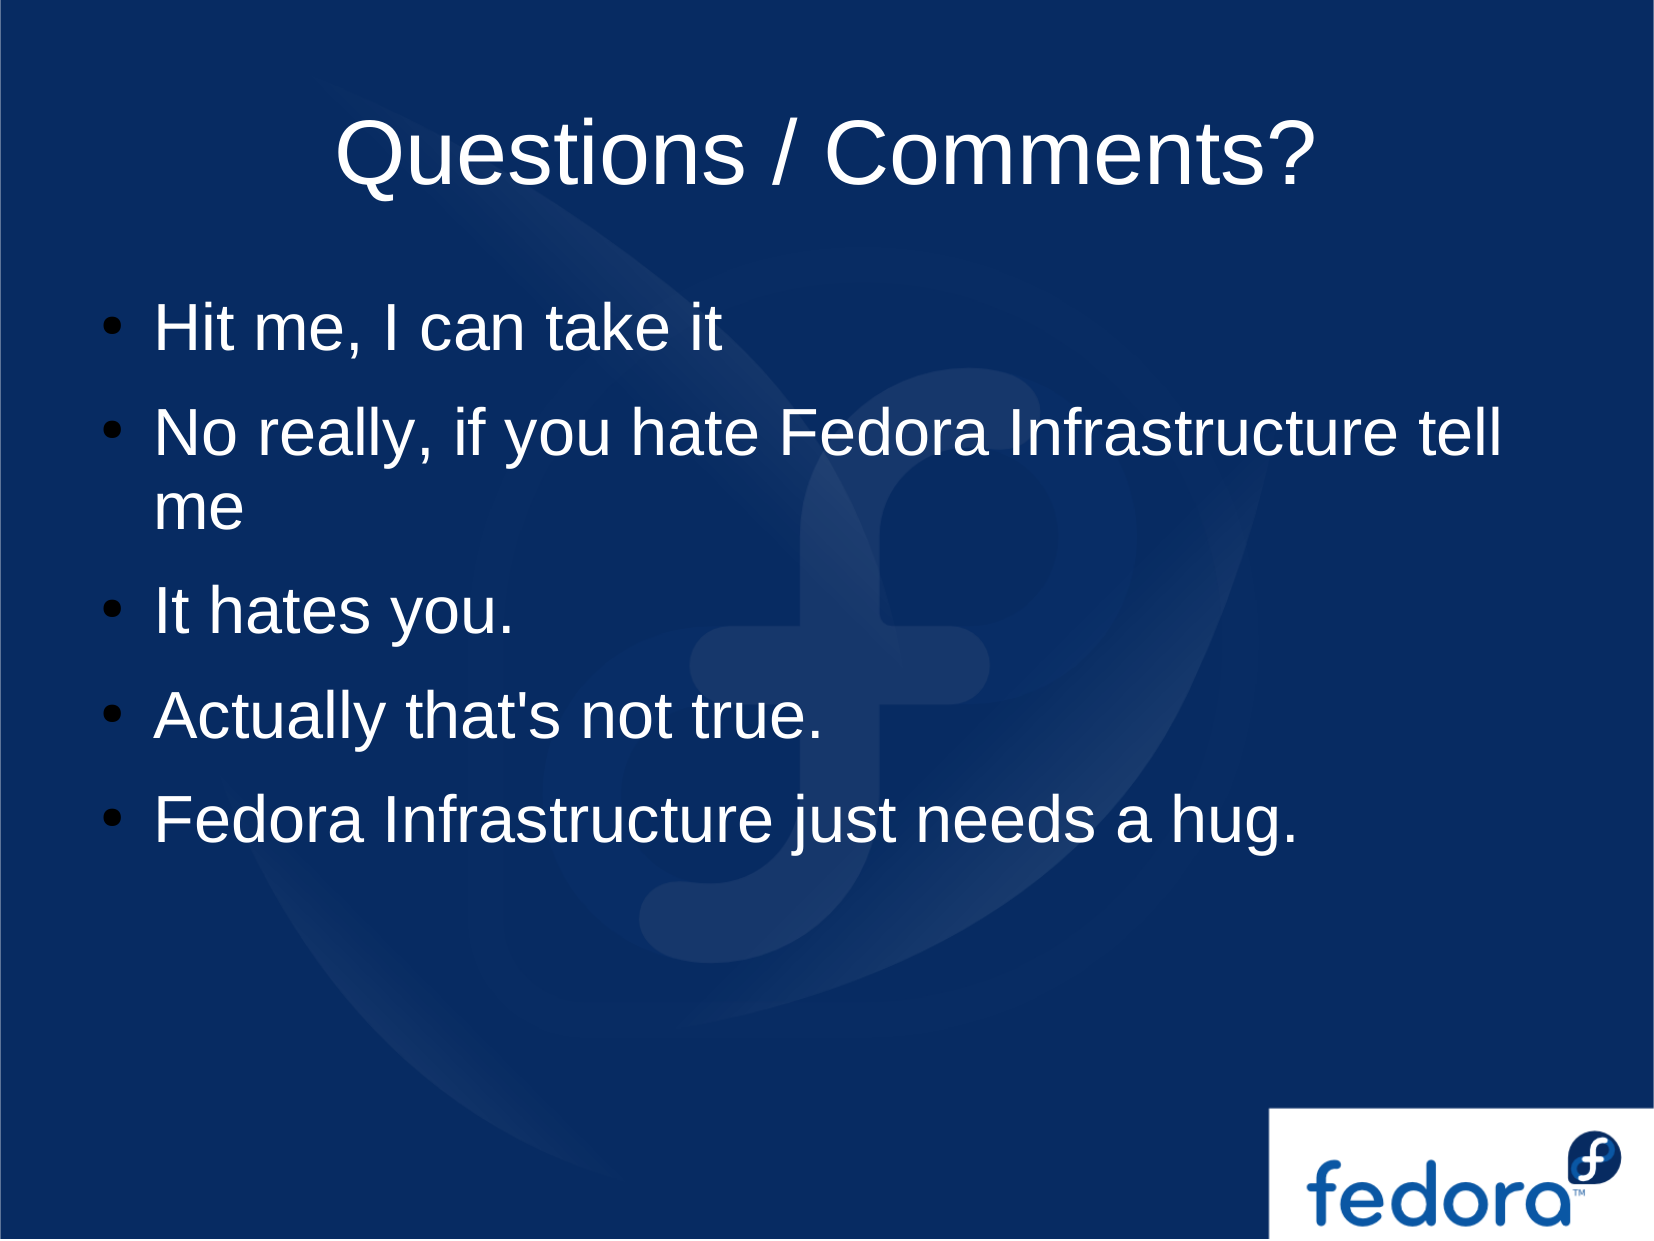

# Questions / Comments?
Hit me, I can take it
No really, if you hate Fedora Infrastructure tell me
It hates you.
Actually that's not true.
Fedora Infrastructure just needs a hug.